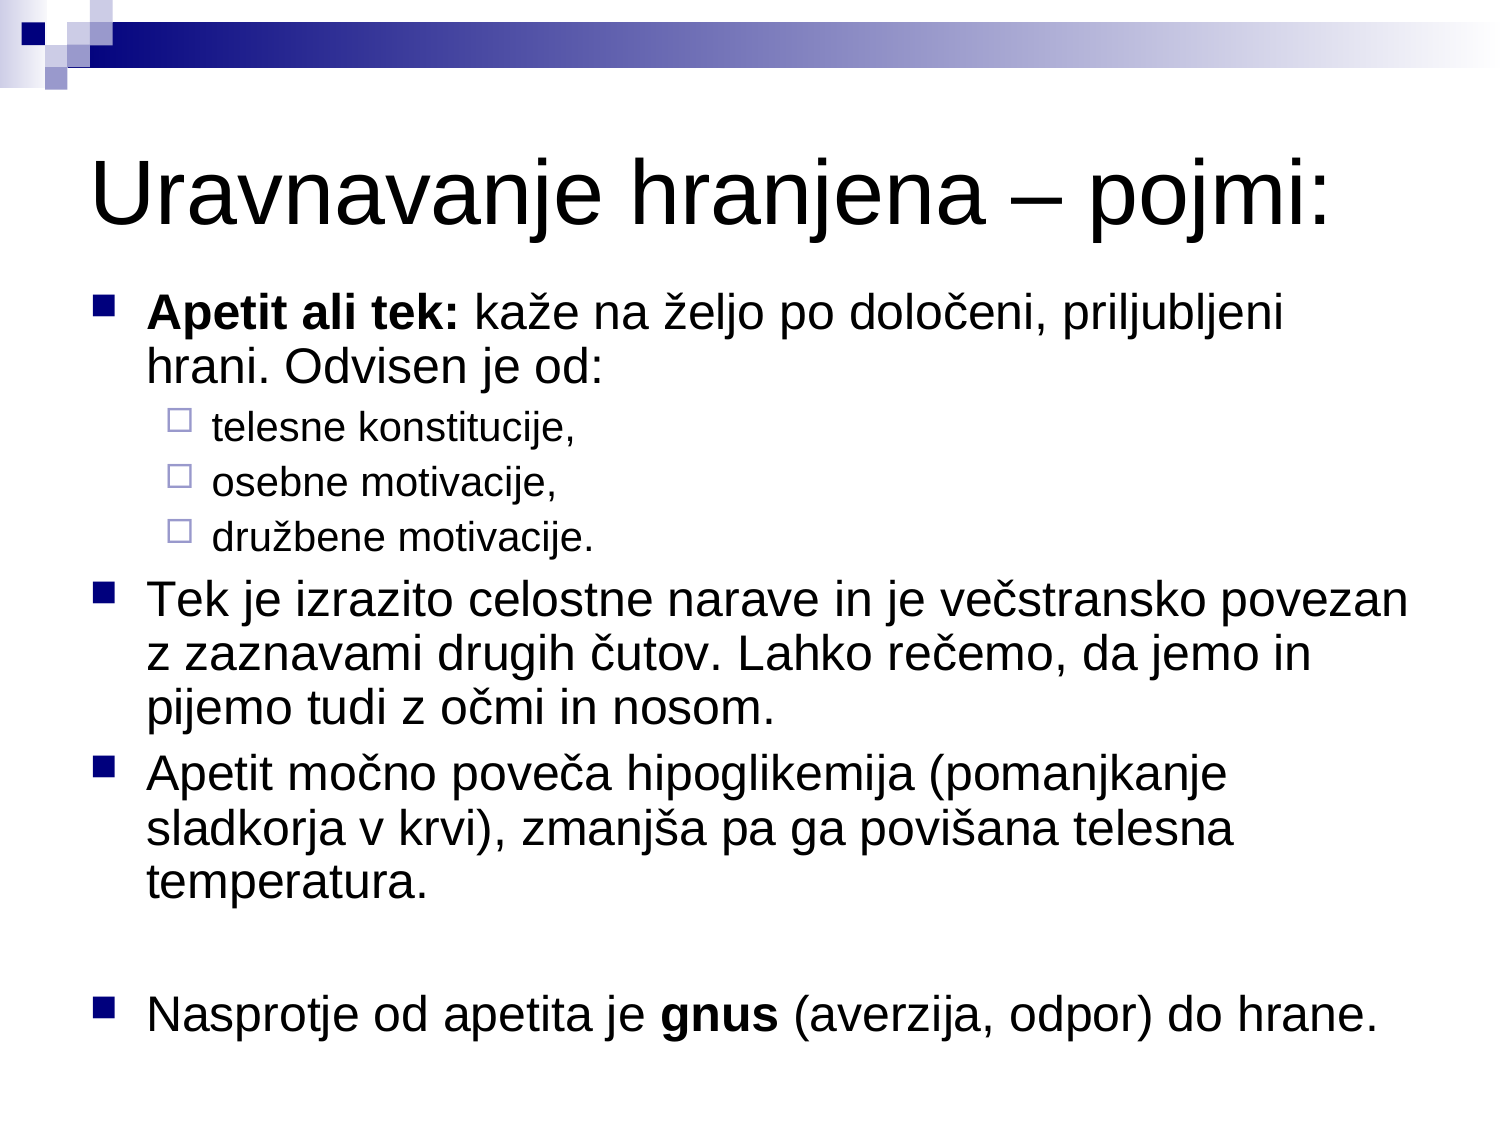

# Uravnavanje hranjena – pojmi:
Apetit ali tek: kaže na željo po določeni, priljubljeni hrani. Odvisen je od:
telesne konstitucije,
osebne motivacije,
družbene motivacije.
Tek je izrazito celostne narave in je večstransko povezan z zaznavami drugih čutov. Lahko rečemo, da jemo in pijemo tudi z očmi in nosom.
Apetit močno poveča hipoglikemija (pomanjkanje sladkorja v krvi), zmanjša pa ga povišana telesna temperatura.
Nasprotje od apetita je gnus (averzija, odpor) do hrane.